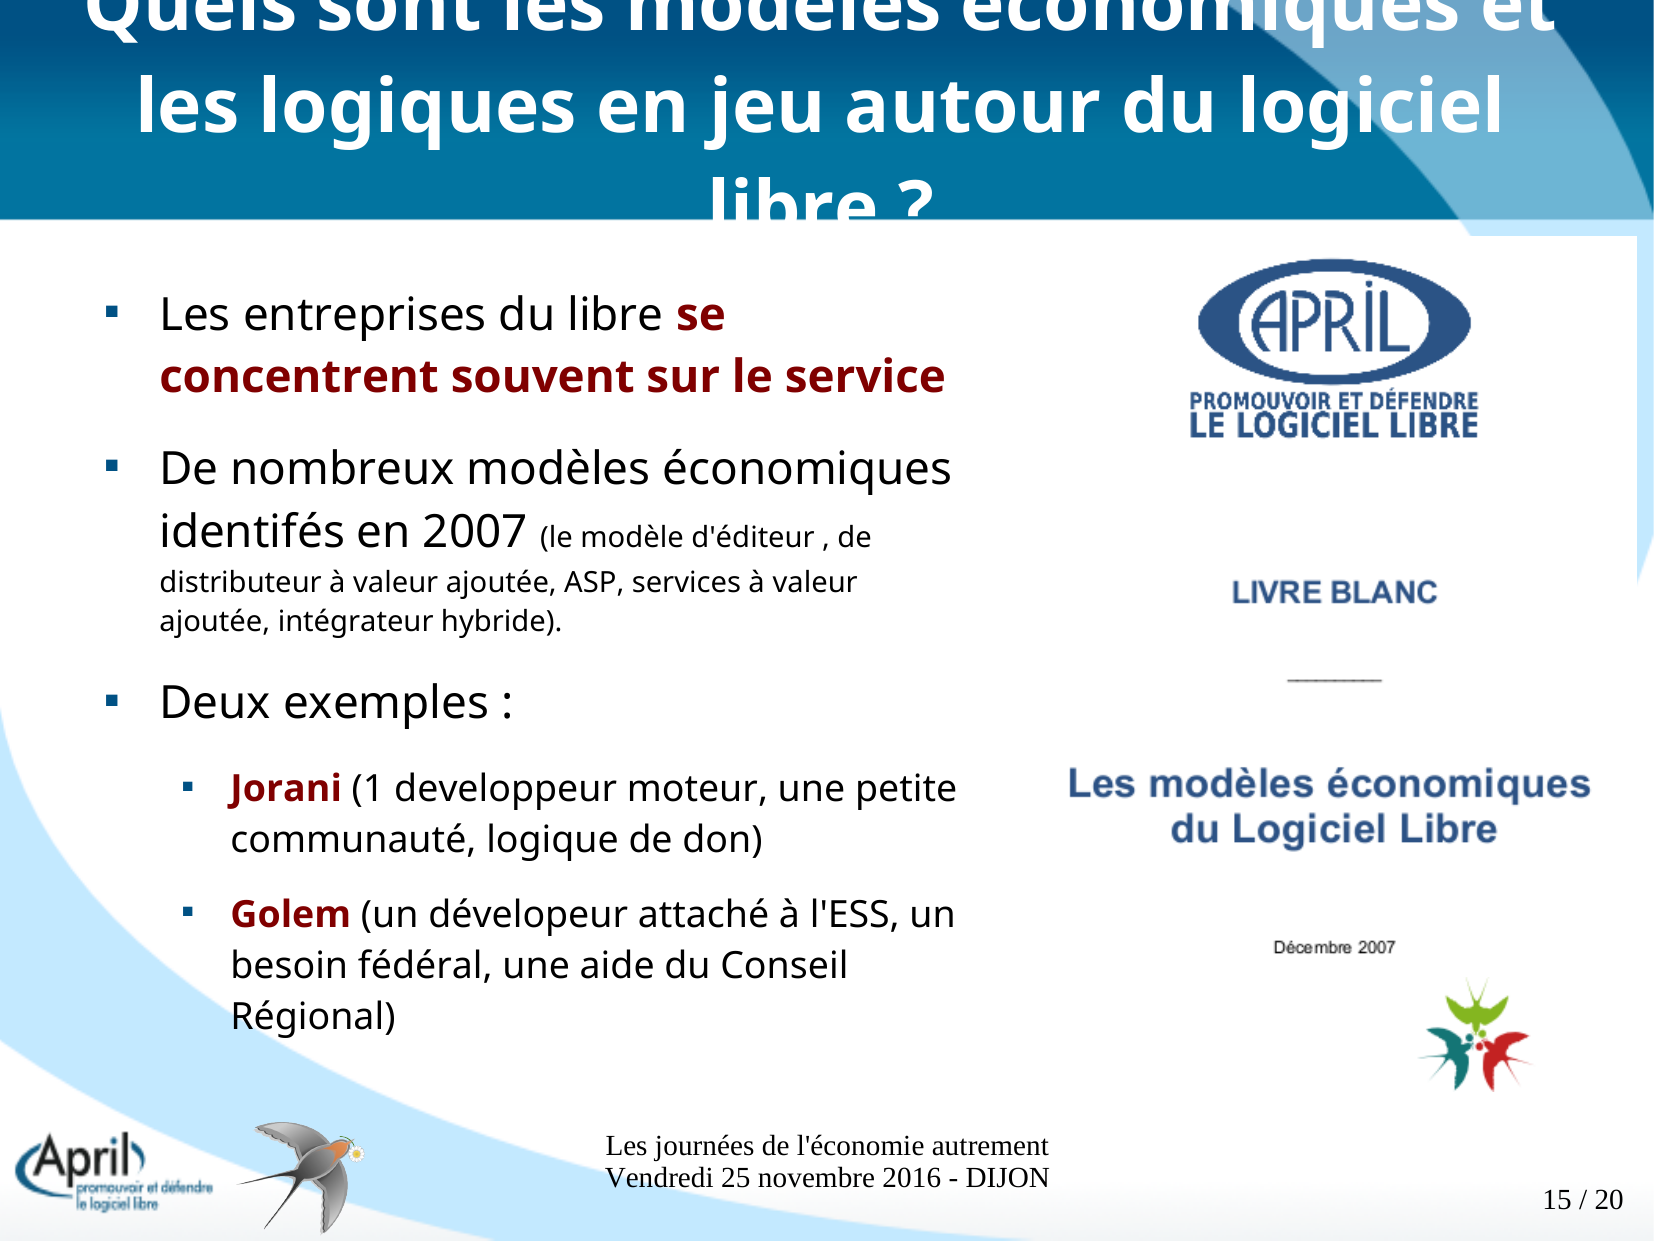

Quels sont les modèles économiques et les logiques en jeu autour du logiciel libre ?
# Les entreprises du libre se concentrent souvent sur le service
De nombreux modèles économiques identifés en 2007 (le modèle d'éditeur , de distributeur à valeur ajoutée, ASP, services à valeur ajoutée, intégrateur hybride).
Deux exemples :
Jorani (1 developpeur moteur, une petite communauté, logique de don)
Golem (un dévelopeur attaché à l'ESS, un besoin fédéral, une aide du Conseil Régional)
17 novembre 2014 - CNAJEP
15